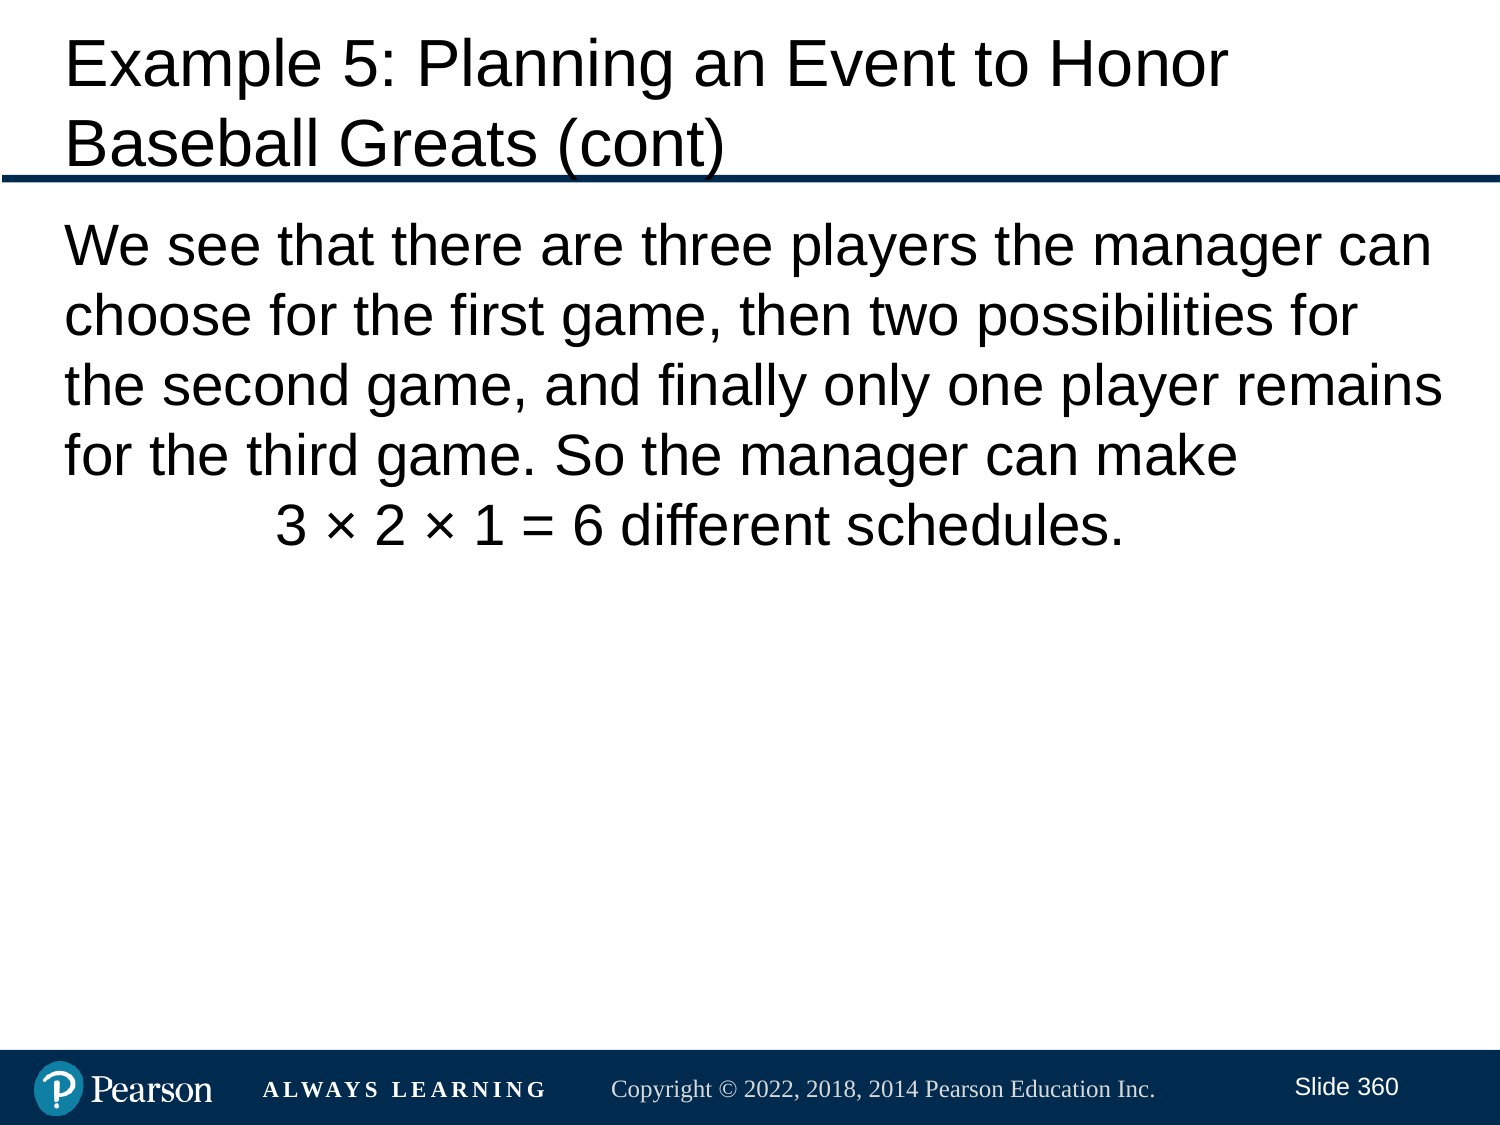

# Example 5: Planning an Event to Honor Baseball Greats (cont)
We see that there are three players the manager can choose for the first game, then two possibilities for the second game, and finally only one player remains for the third game. So the manager can make 3 × 2 × 1 = 6 different schedules.